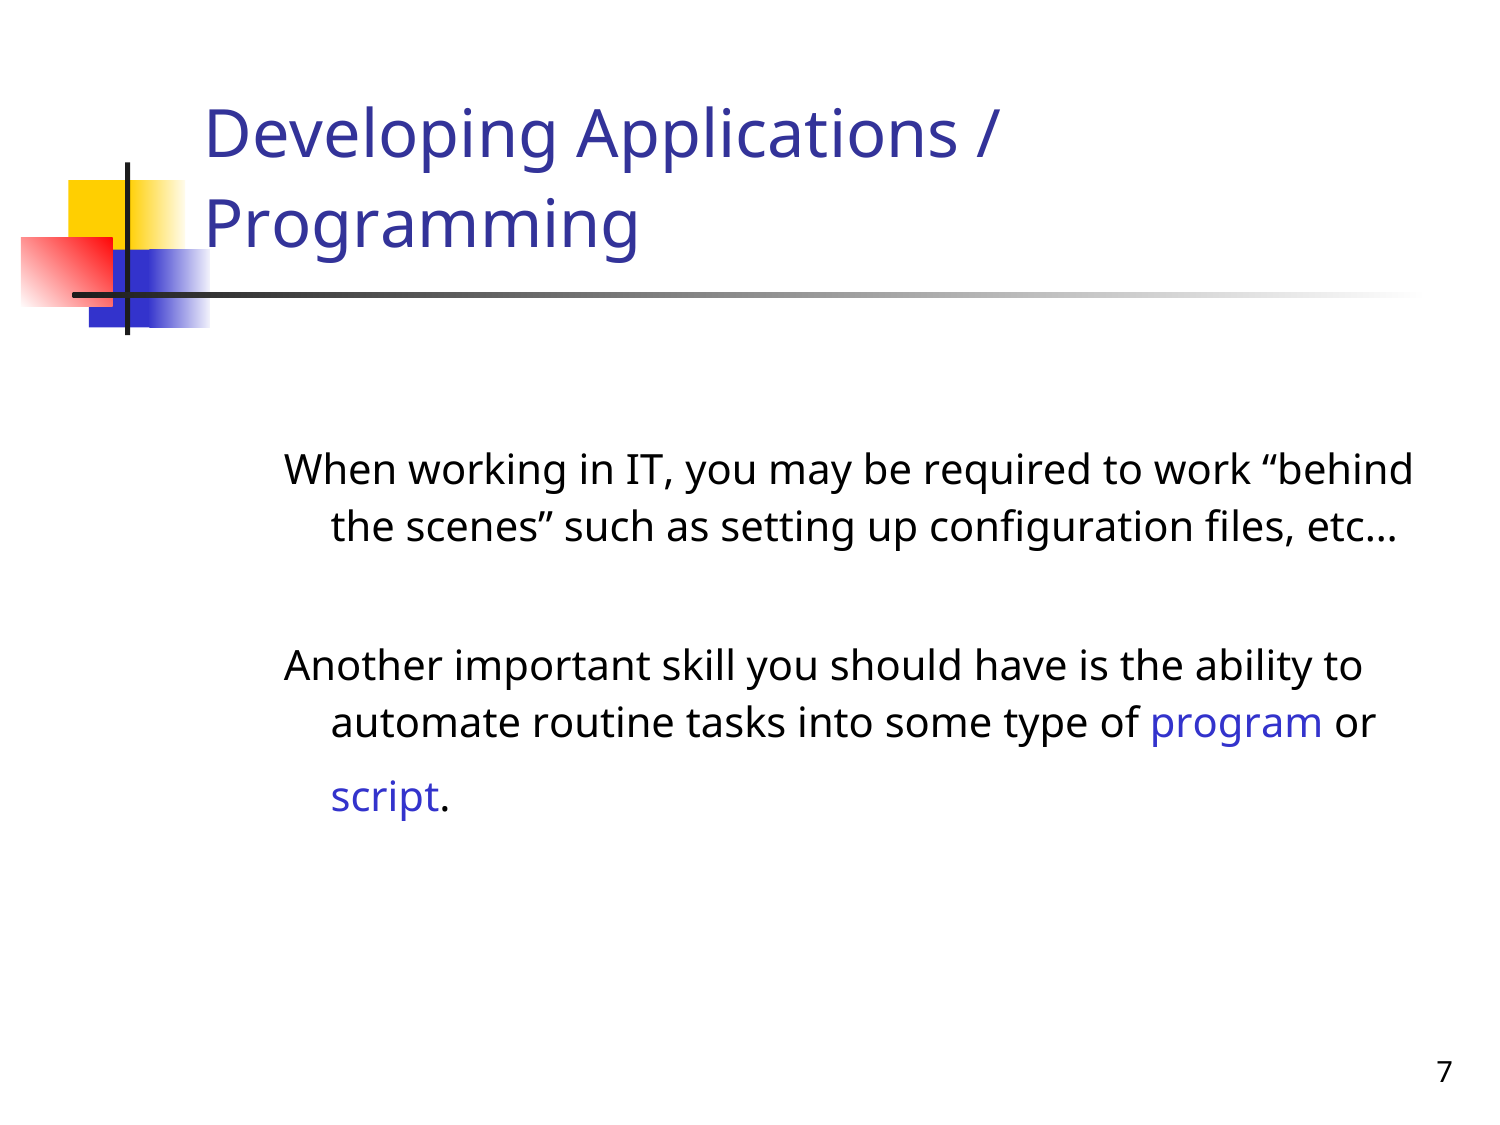

# Developing Applications / Programming
When working in IT, you may be required to work “behind the scenes” such as setting up configuration files, etc…
Another important skill you should have is the ability to automate routine tasks into some type of program or script.
7